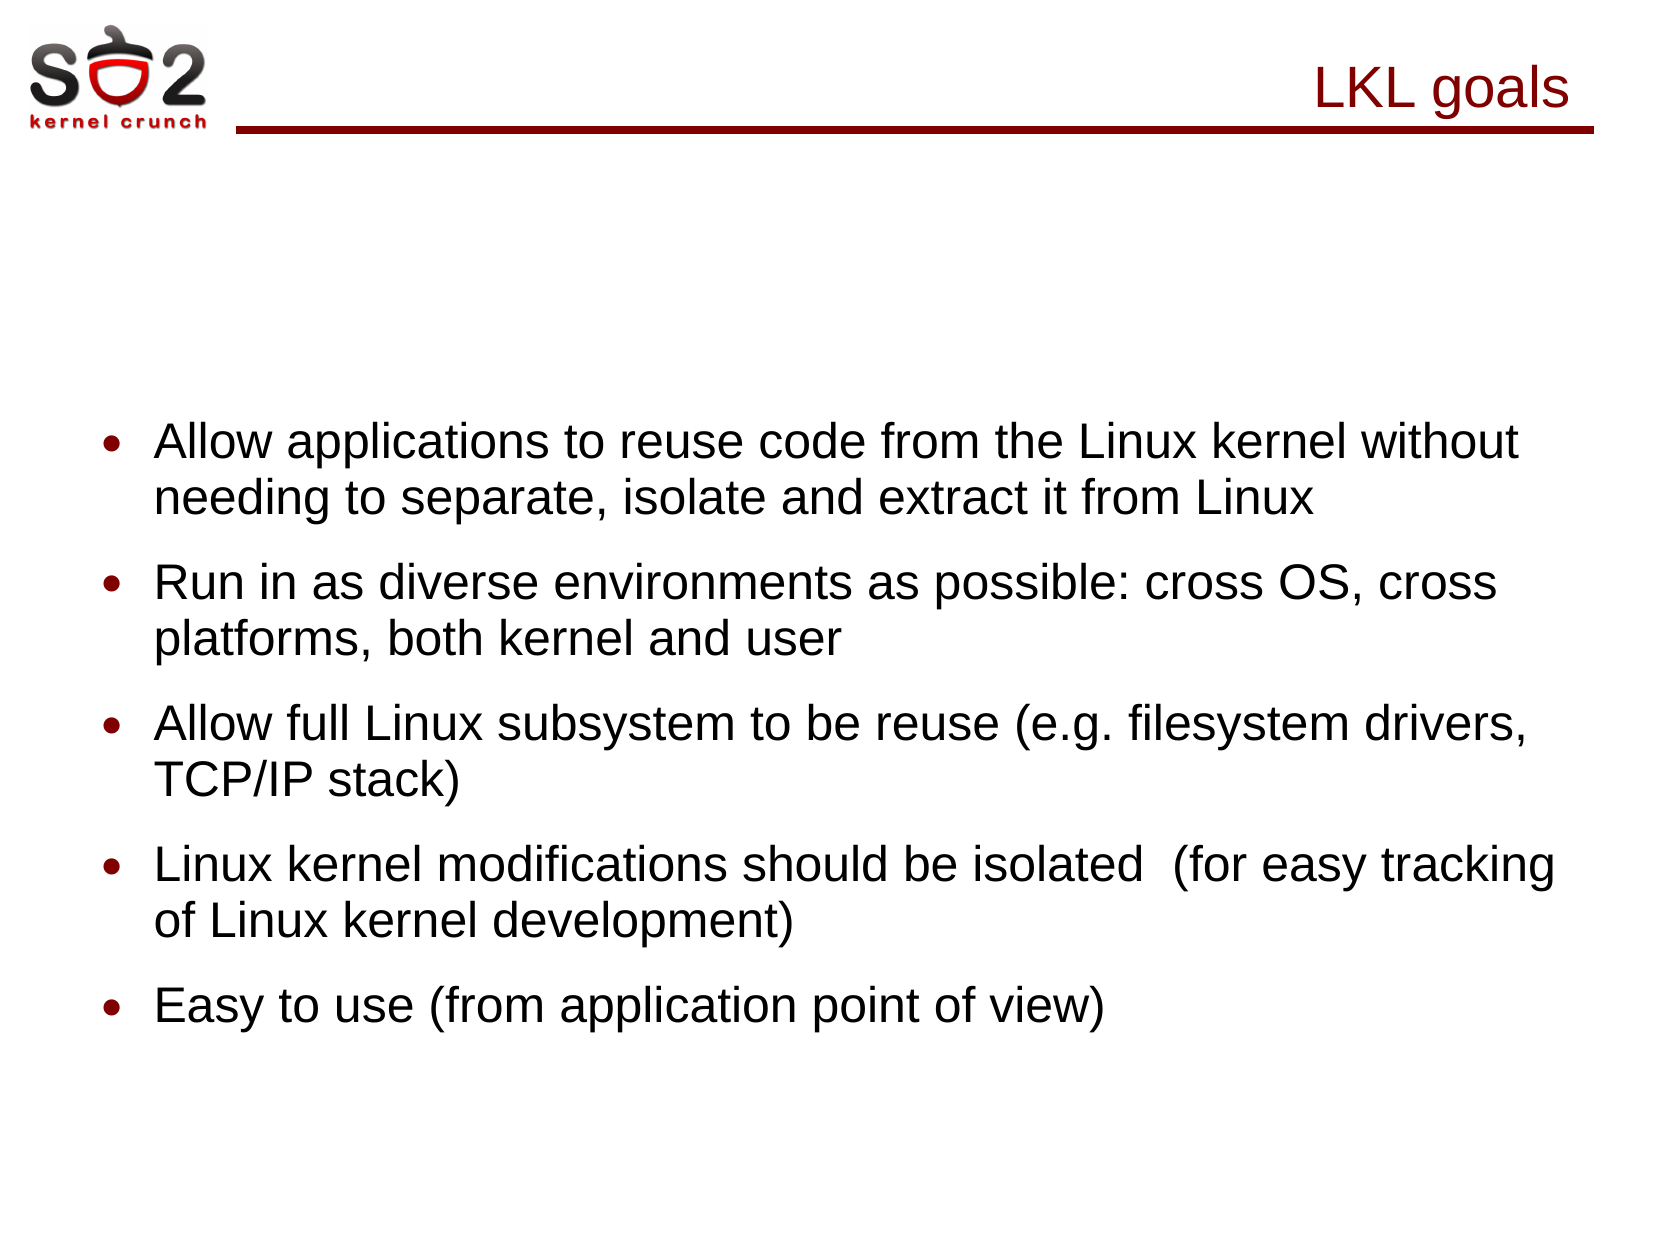

# LKL goals
Allow applications to reuse code from the Linux kernel without needing to separate, isolate and extract it from Linux
Run in as diverse environments as possible: cross OS, cross platforms, both kernel and user
Allow full Linux subsystem to be reuse (e.g. filesystem drivers, TCP/IP stack)
Linux kernel modifications should be isolated (for easy tracking of Linux kernel development)
Easy to use (from application point of view)